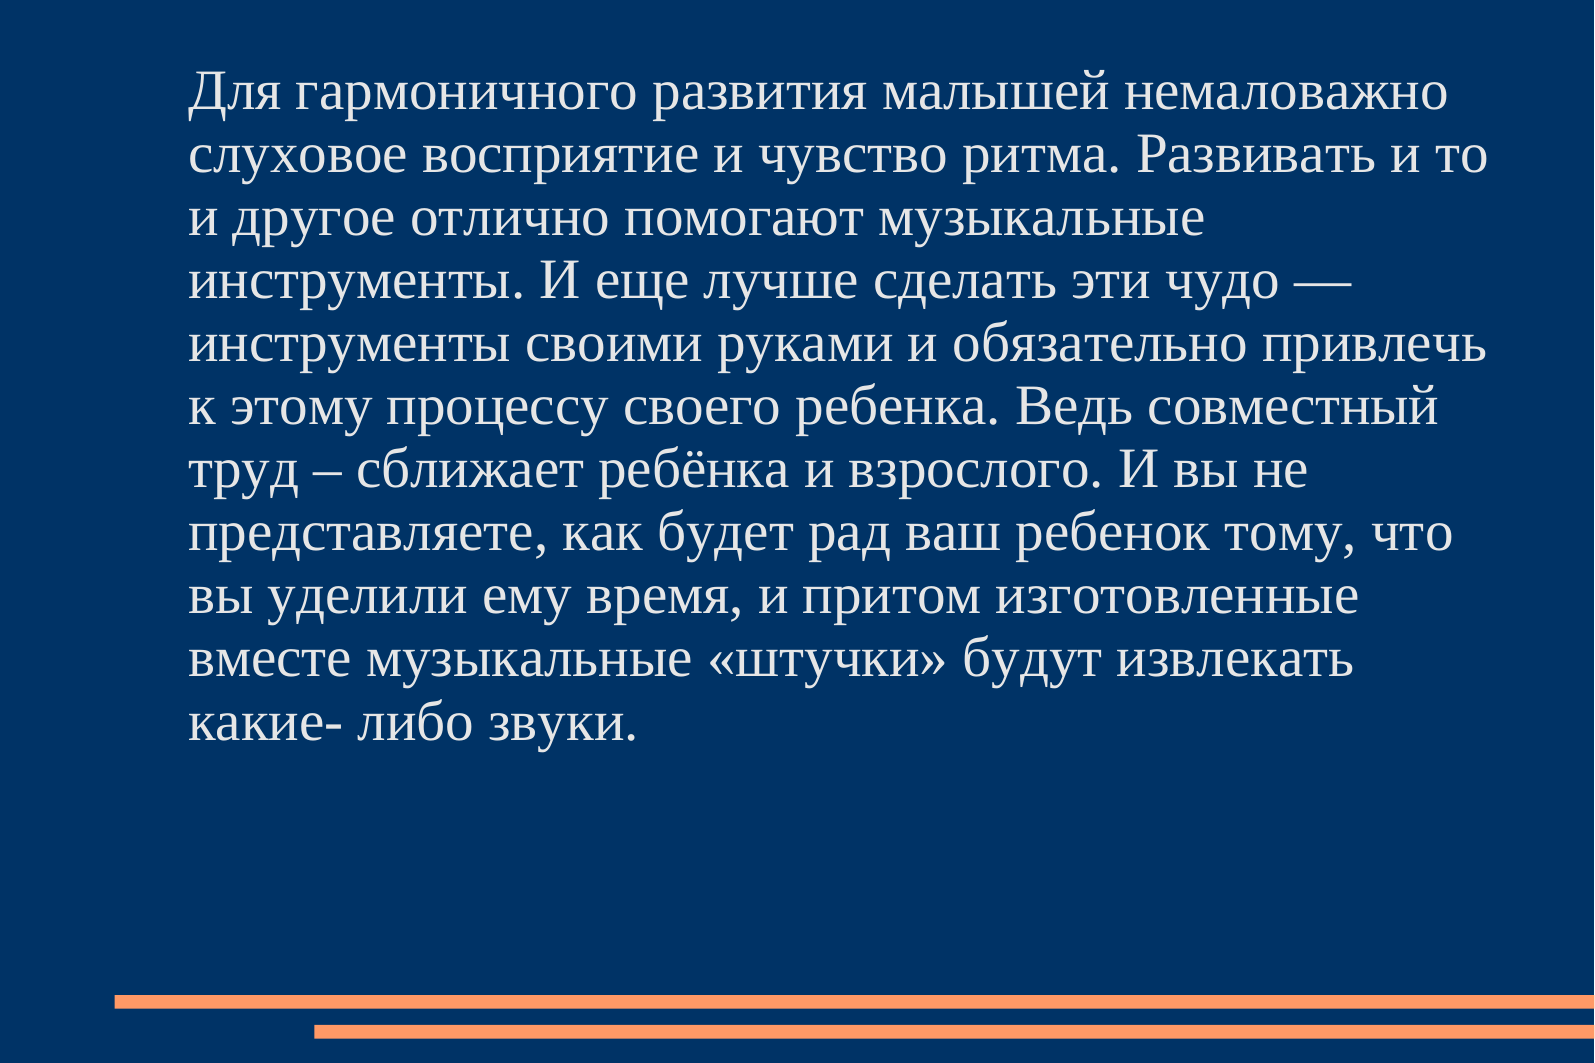

# Для гармоничного развития малышей немаловажно слуховое восприятие и чувство ритма. Развивать и то и другое отлично помогают музыкальные инструменты. И еще лучше сделать эти чудо — инструменты своими руками и обязательно привлечь к этому процессу своего ребенка. Ведь совместный труд – сближает ребёнка и взрослого. И вы не представляете, как будет рад ваш ребенок тому, что вы уделили ему время, и притом изготовленные вместе музыкальные «штучки» будут извлекать какие- либо звуки.